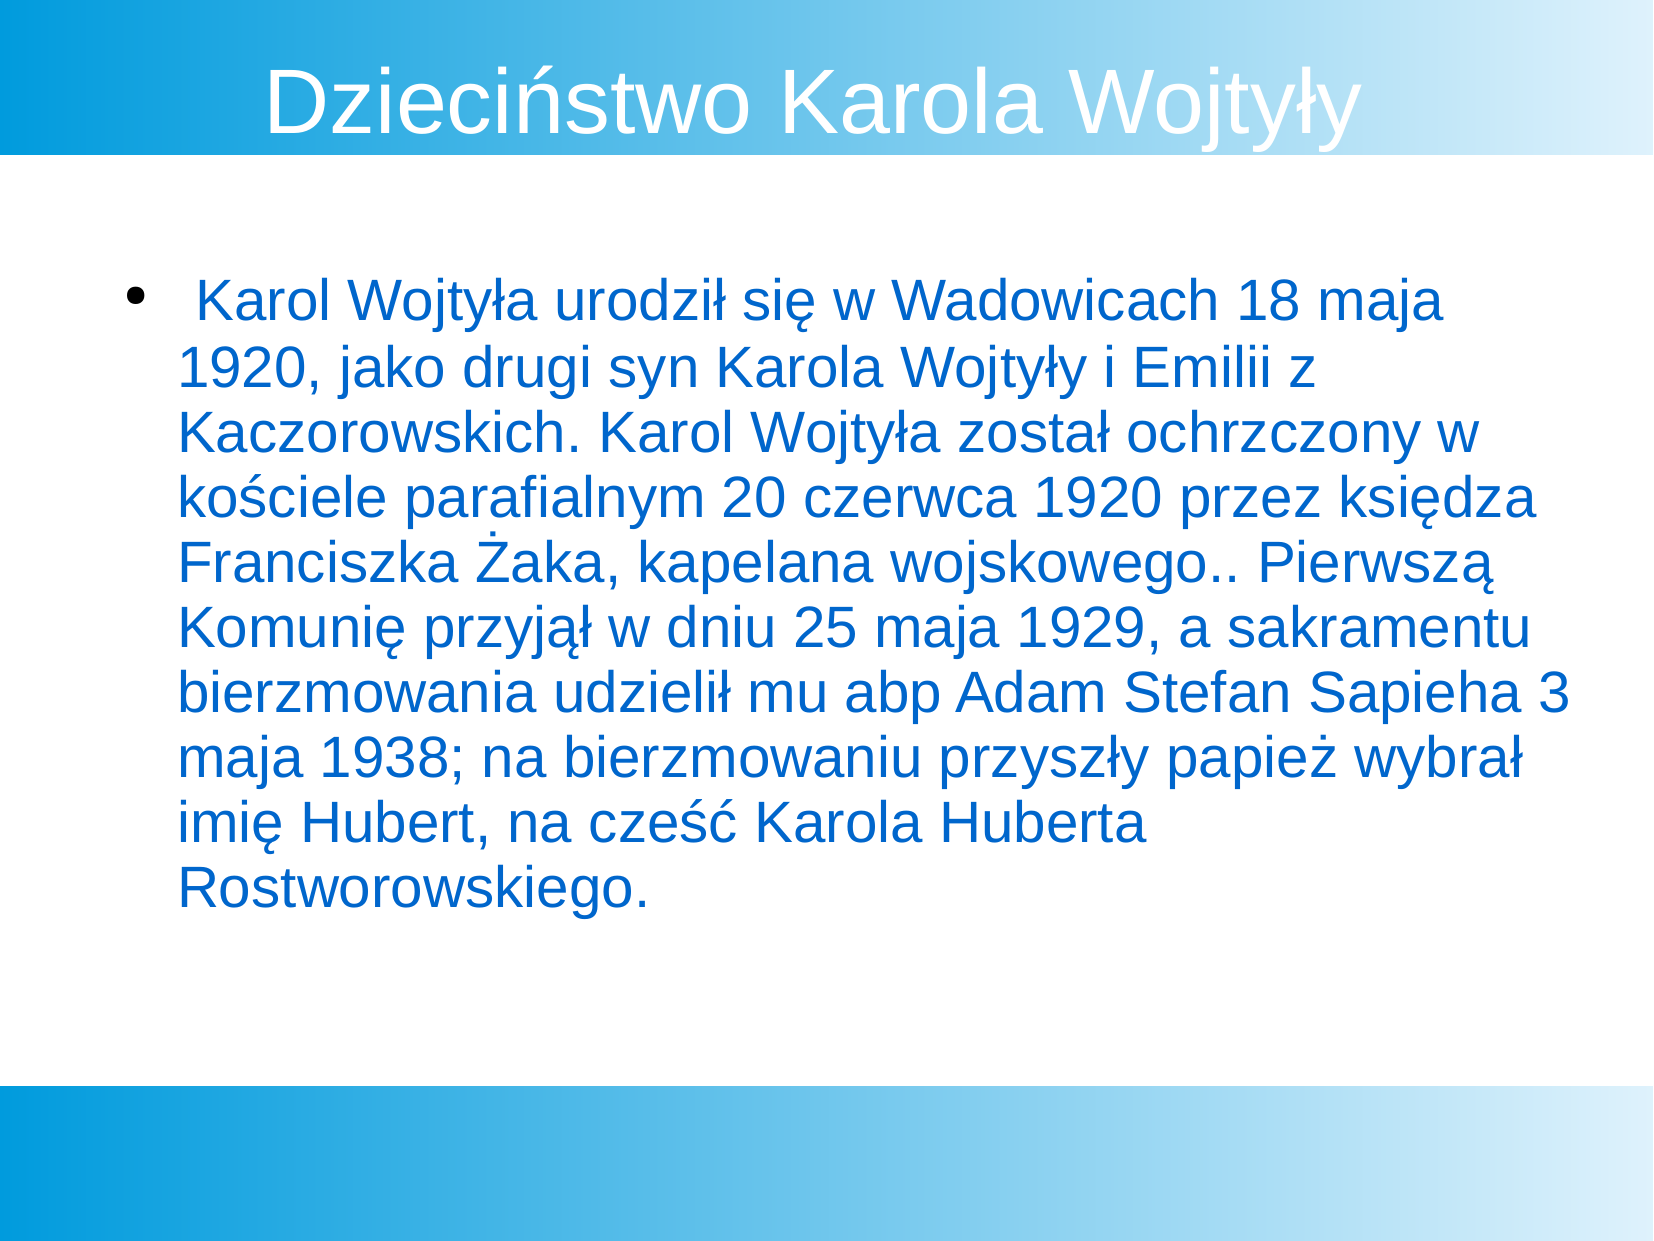

# Dzieciństwo Karola Wojtyły
 Karol Wojtyła urodził się w Wadowicach 18 maja 1920, jako drugi syn Karola Wojtyły i Emilii z Kaczorowskich. Karol Wojtyła został ochrzczony w kościele parafialnym 20 czerwca 1920 przez księdza Franciszka Żaka, kapelana wojskowego.. Pierwszą Komunię przyjął w dniu 25 maja 1929, a sakramentu bierzmowania udzielił mu abp Adam Stefan Sapieha 3 maja 1938; na bierzmowaniu przyszły papież wybrał imię Hubert, na cześć Karola Huberta Rostworowskiego.